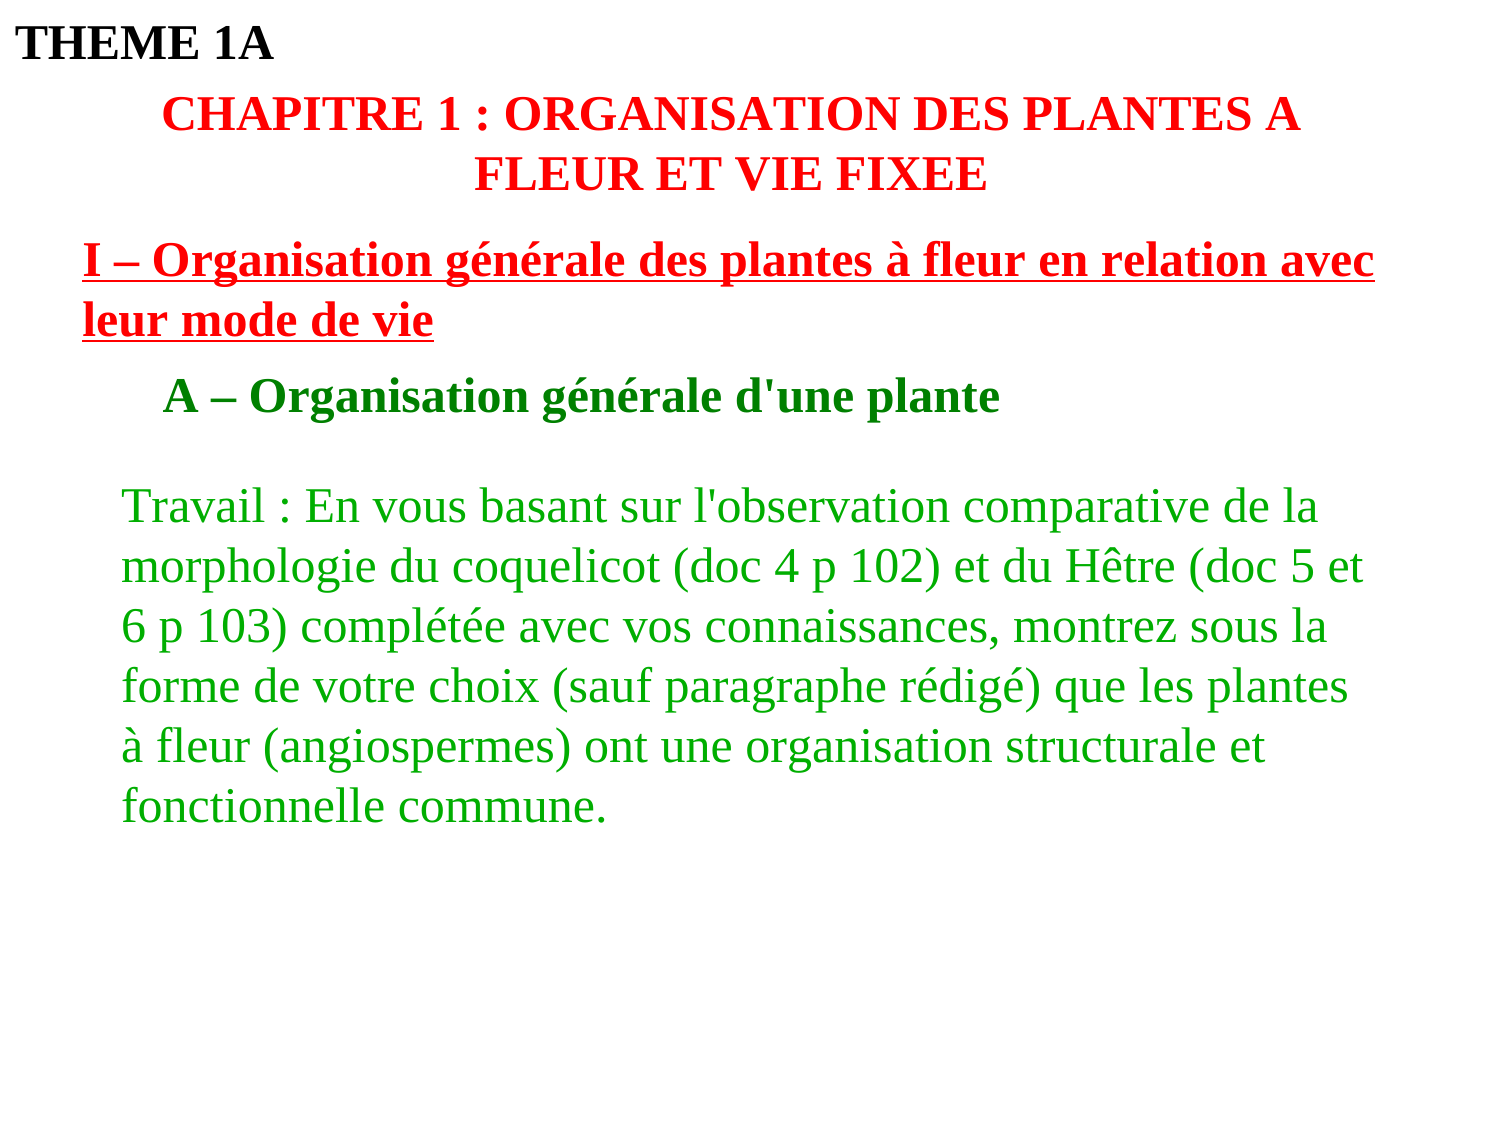

THEME 1A
CHAPITRE 1 : ORGANISATION DES PLANTES A FLEUR ET VIE FIXEE
I – Organisation générale des plantes à fleur en relation avec leur mode de vie
A – Organisation générale d'une plante
Travail : En vous basant sur l'observation comparative de la morphologie du coquelicot (doc 4 p 102) et du Hêtre (doc 5 et 6 p 103) complétée avec vos connaissances, montrez sous la forme de votre choix (sauf paragraphe rédigé) que les plantes à fleur (angiospermes) ont une organisation structurale et fonctionnelle commune.